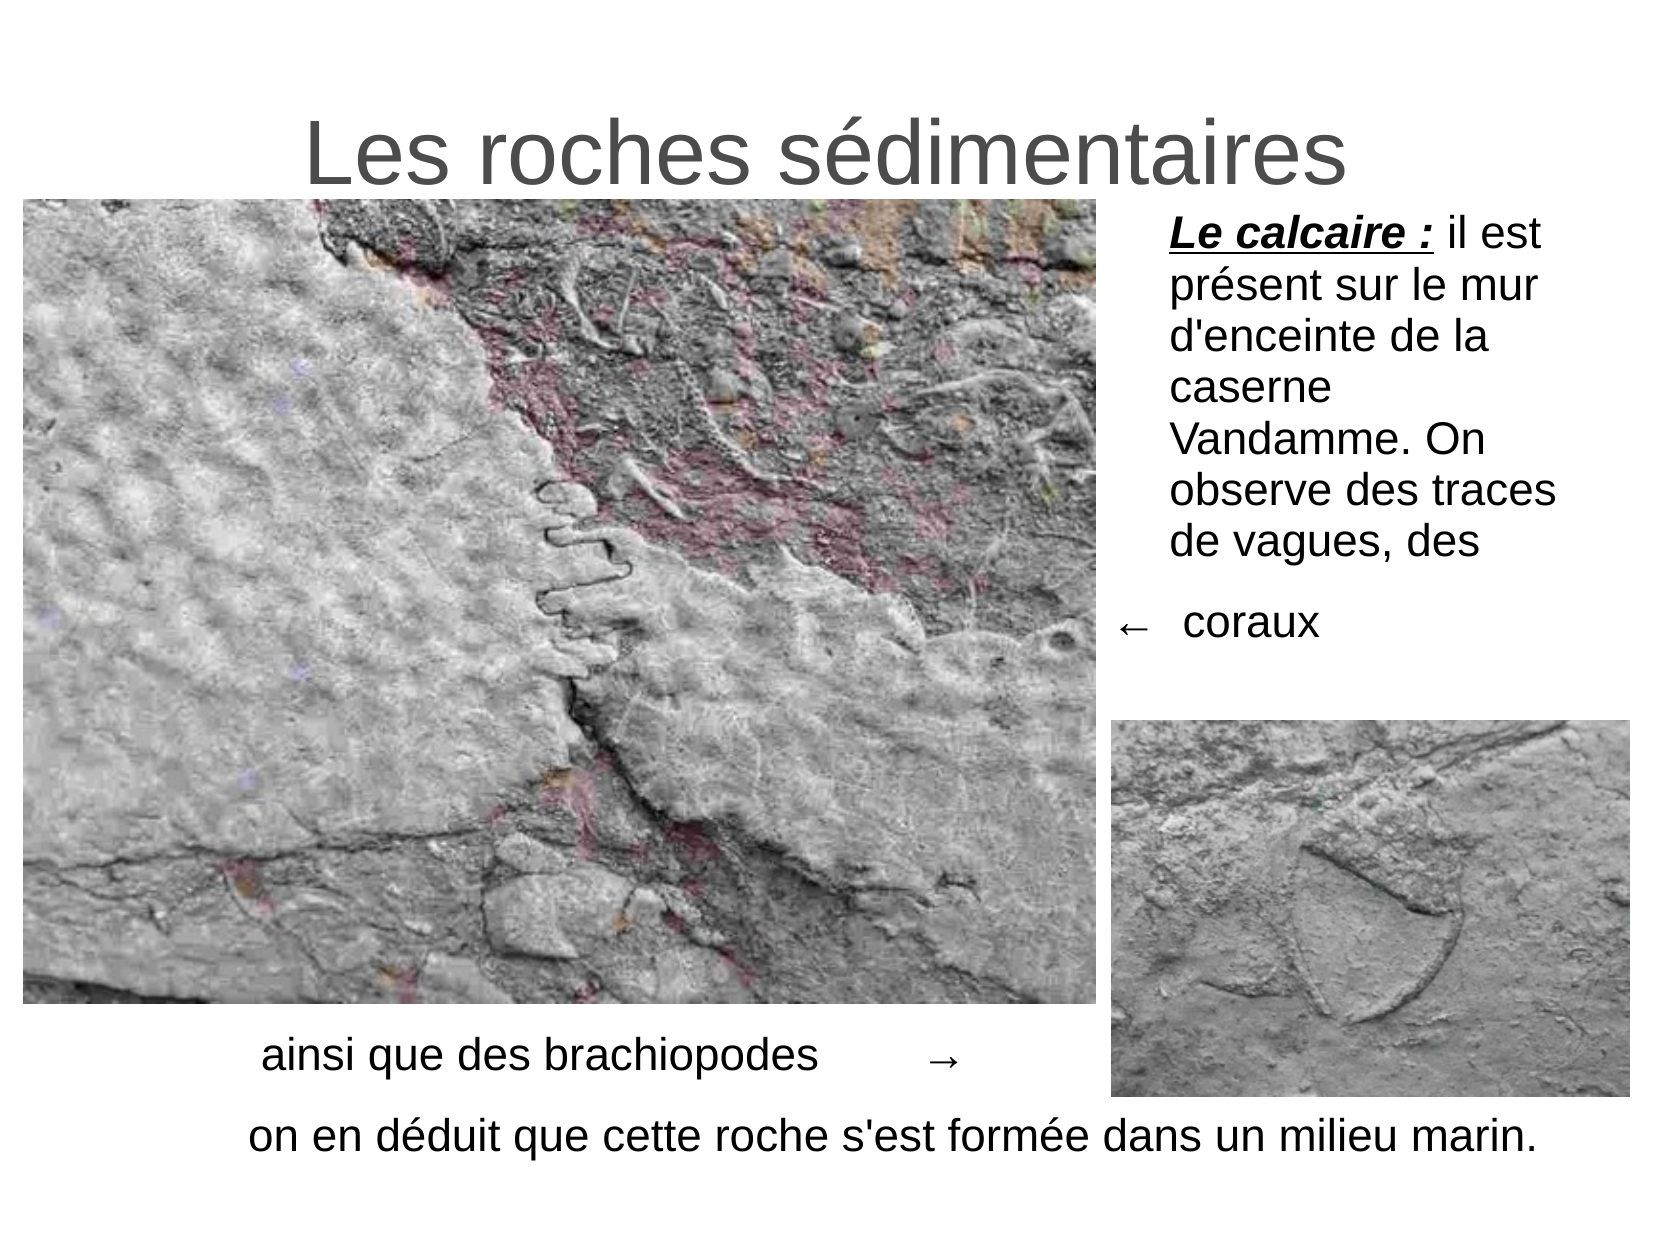

# Les roches sédimentaires
Le calcaire : il est présent sur le mur d'enceinte de la caserne Vandamme. On observe des traces de vagues, des
 ← coraux
 ainsi que des brachiopodes →
on en déduit que cette roche s'est formée dans un milieu marin.